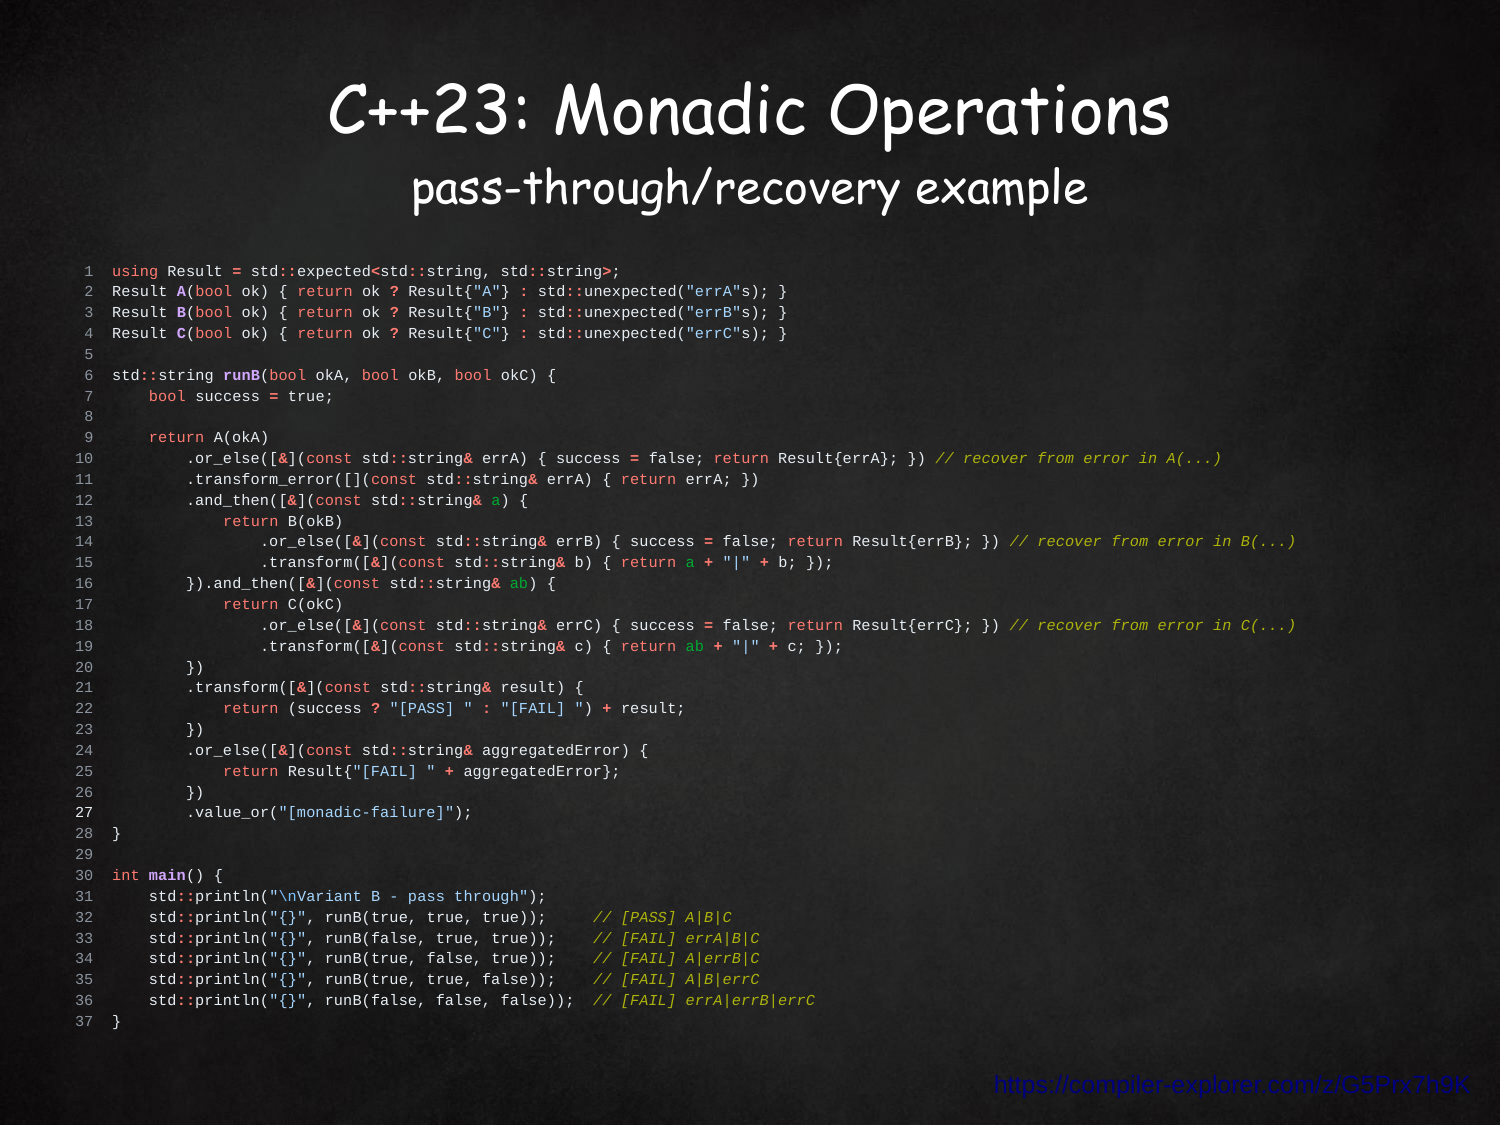

# C++23: Monadic Operations pass-through/recovery example
 1 using Result = std::expected<std::string, std::string>;
 2 Result A(bool ok) { return ok ? Result{"A"} : std::unexpected("errA"s); }
 3 Result B(bool ok) { return ok ? Result{"B"} : std::unexpected("errB"s); }
 4 Result C(bool ok) { return ok ? Result{"C"} : std::unexpected("errC"s); }
 5
 6 std::string runB(bool okA, bool okB, bool okC) {
 7 bool success = true;
 8
 9 return A(okA)
10 .or_else([&](const std::string& errA) { success = false; return Result{errA}; }) // recover from error in A(...)
11 .transform_error([](const std::string& errA) { return errA; })
12 .and_then([&](const std::string& a) {
13 return B(okB)
14 .or_else([&](const std::string& errB) { success = false; return Result{errB}; }) // recover from error in B(...)
15 .transform([&](const std::string& b) { return a + "|" + b; });
16 }).and_then([&](const std::string& ab) {
17 return C(okC)
18 .or_else([&](const std::string& errC) { success = false; return Result{errC}; }) // recover from error in C(...)
19 .transform([&](const std::string& c) { return ab + "|" + c; });
20 })
21 .transform([&](const std::string& result) {
22 return (success ? "[PASS] " : "[FAIL] ") + result;
23 })
24 .or_else([&](const std::string& aggregatedError) {
25 return Result{"[FAIL] " + aggregatedError};
26 })
27 .value_or("[monadic-failure]");
28 }
29
30 int main() {
31 std::println("\nVariant B - pass through");
32 std::println("{}", runB(true, true, true)); // [PASS] A|B|C
33 std::println("{}", runB(false, true, true)); // [FAIL] errA|B|C
34 std::println("{}", runB(true, false, true)); // [FAIL] A|errB|C
35 std::println("{}", runB(true, true, false)); // [FAIL] A|B|errC
36 std::println("{}", runB(false, false, false)); // [FAIL] errA|errB|errC
37 }
https://compiler-explorer.com/z/G5Prx7h9K